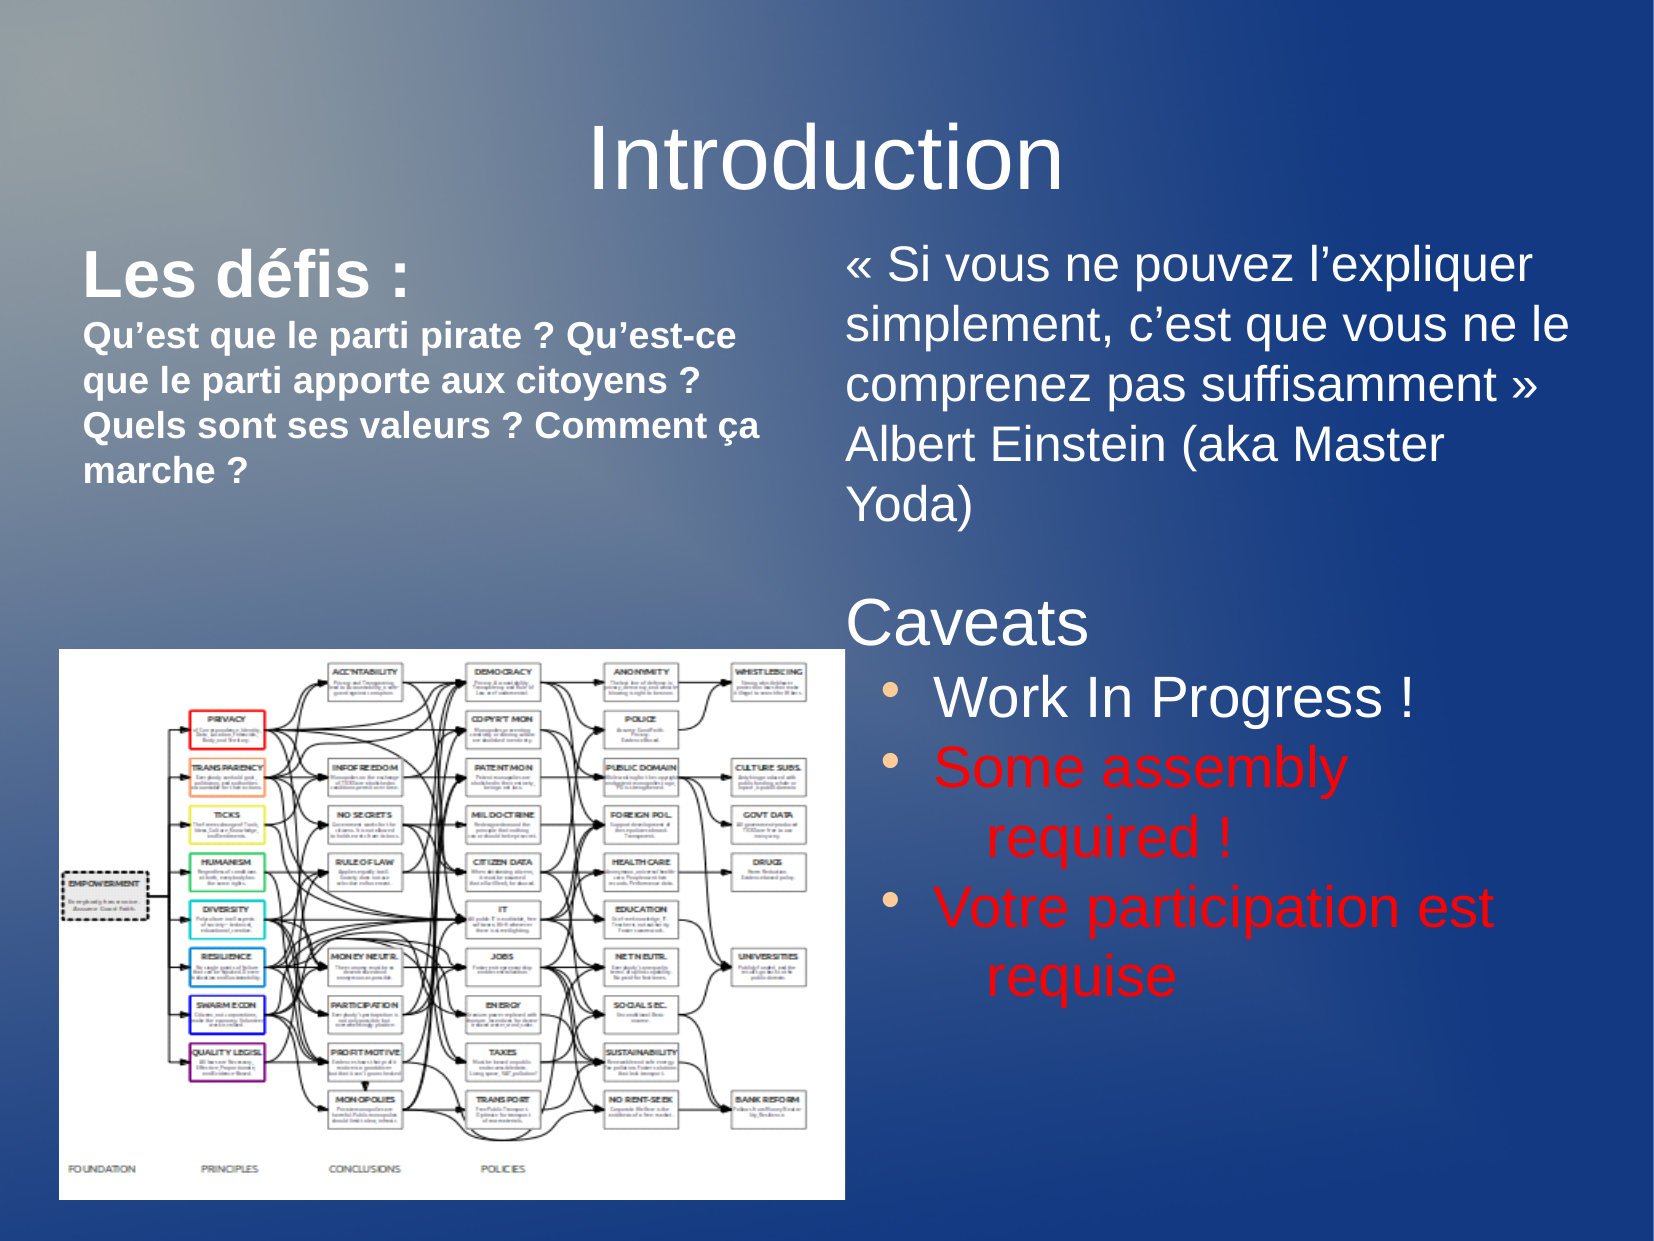

Introduction
Les défis :
Qu’est que le parti pirate ? Qu’est-ce que le parti apporte aux citoyens ? Quels sont ses valeurs ? Comment ça marche ?
« Si vous ne pouvez l’expliquer simplement, c’est que vous ne le comprenez pas suffisamment » Albert Einstein (aka Master Yoda)
Caveats
Work In Progress !
Some assembly required !
Votre participation est requise